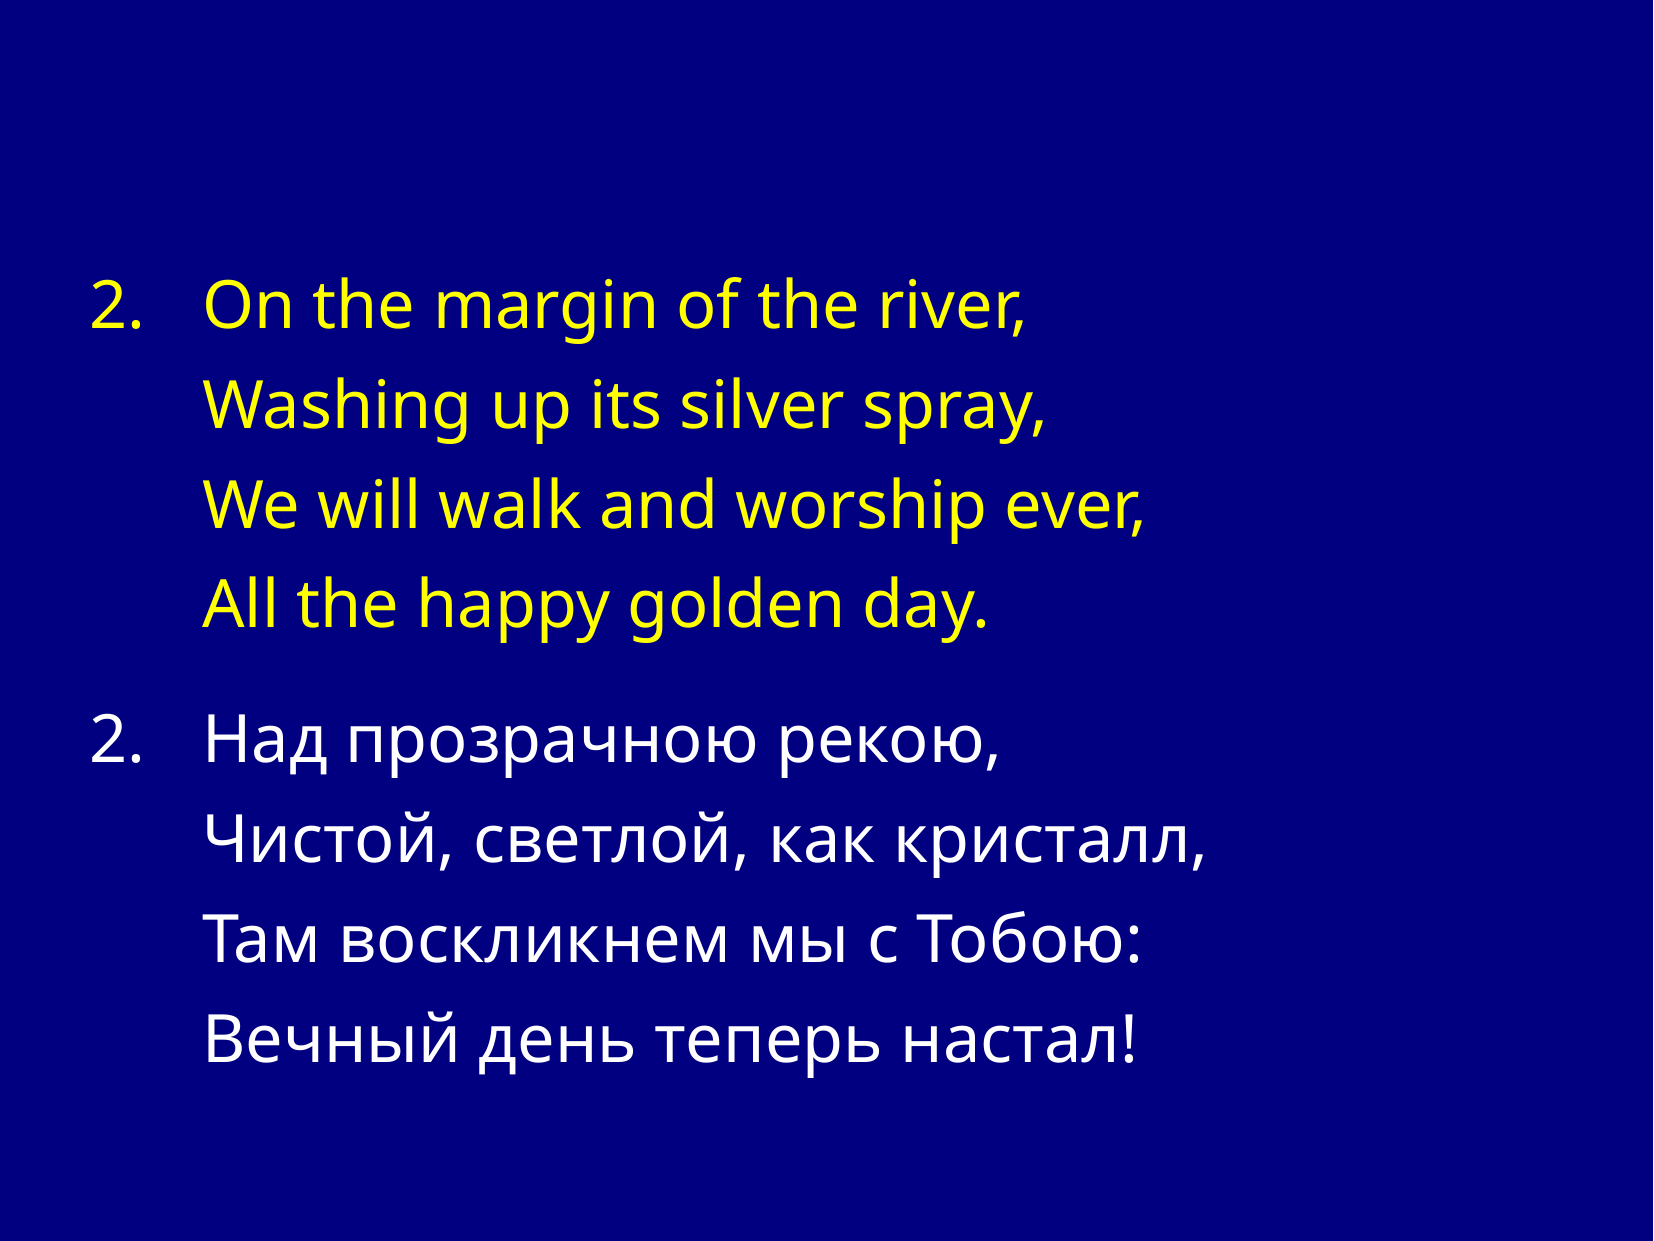

2.	On the margin of the river,
	Washing up its silver spray,
	We will walk and worship ever,
	All the happy golden day.
2.	Над прозрачною рекою,
	Чистой, светлой, как кристалл,
	Там воскликнем мы с Тобою:
	Вечный день теперь настал!